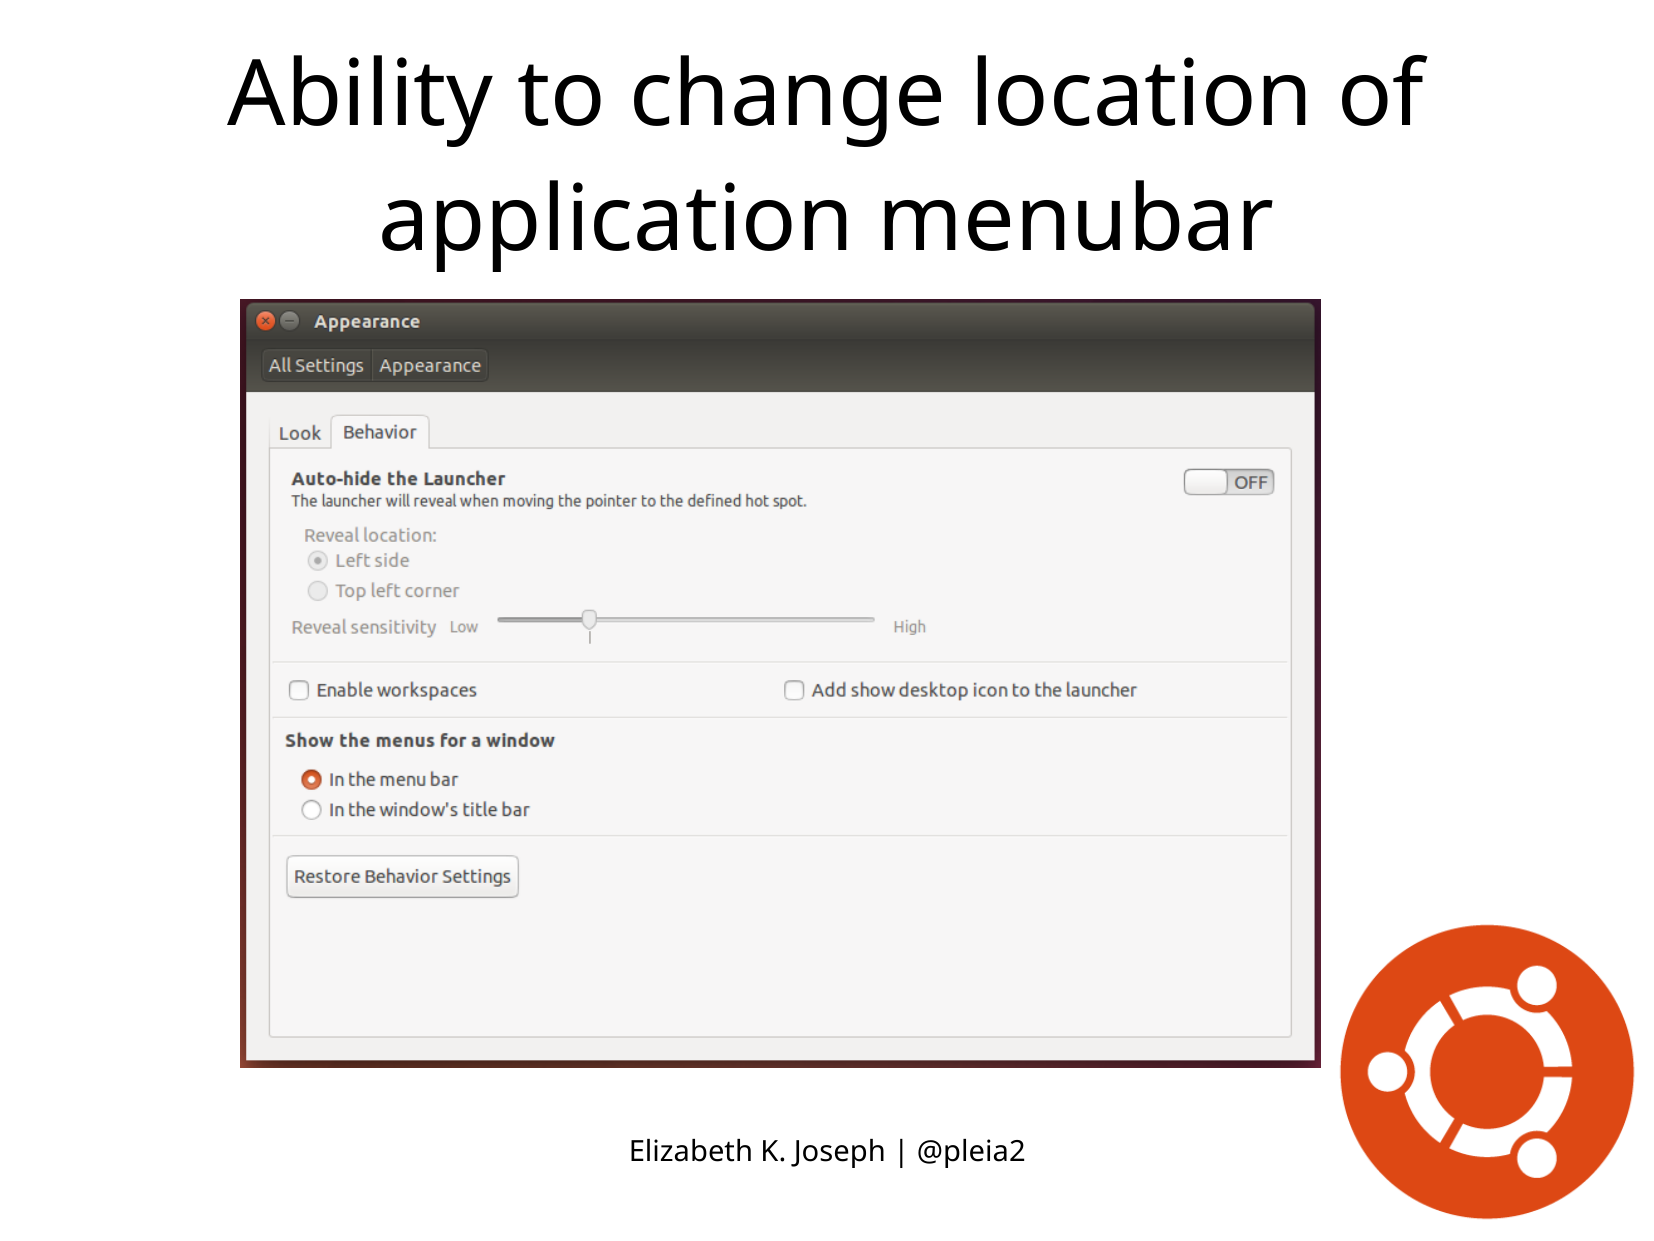

# Ability to change location of application menubar
Elizabeth K. Joseph | @pleia2